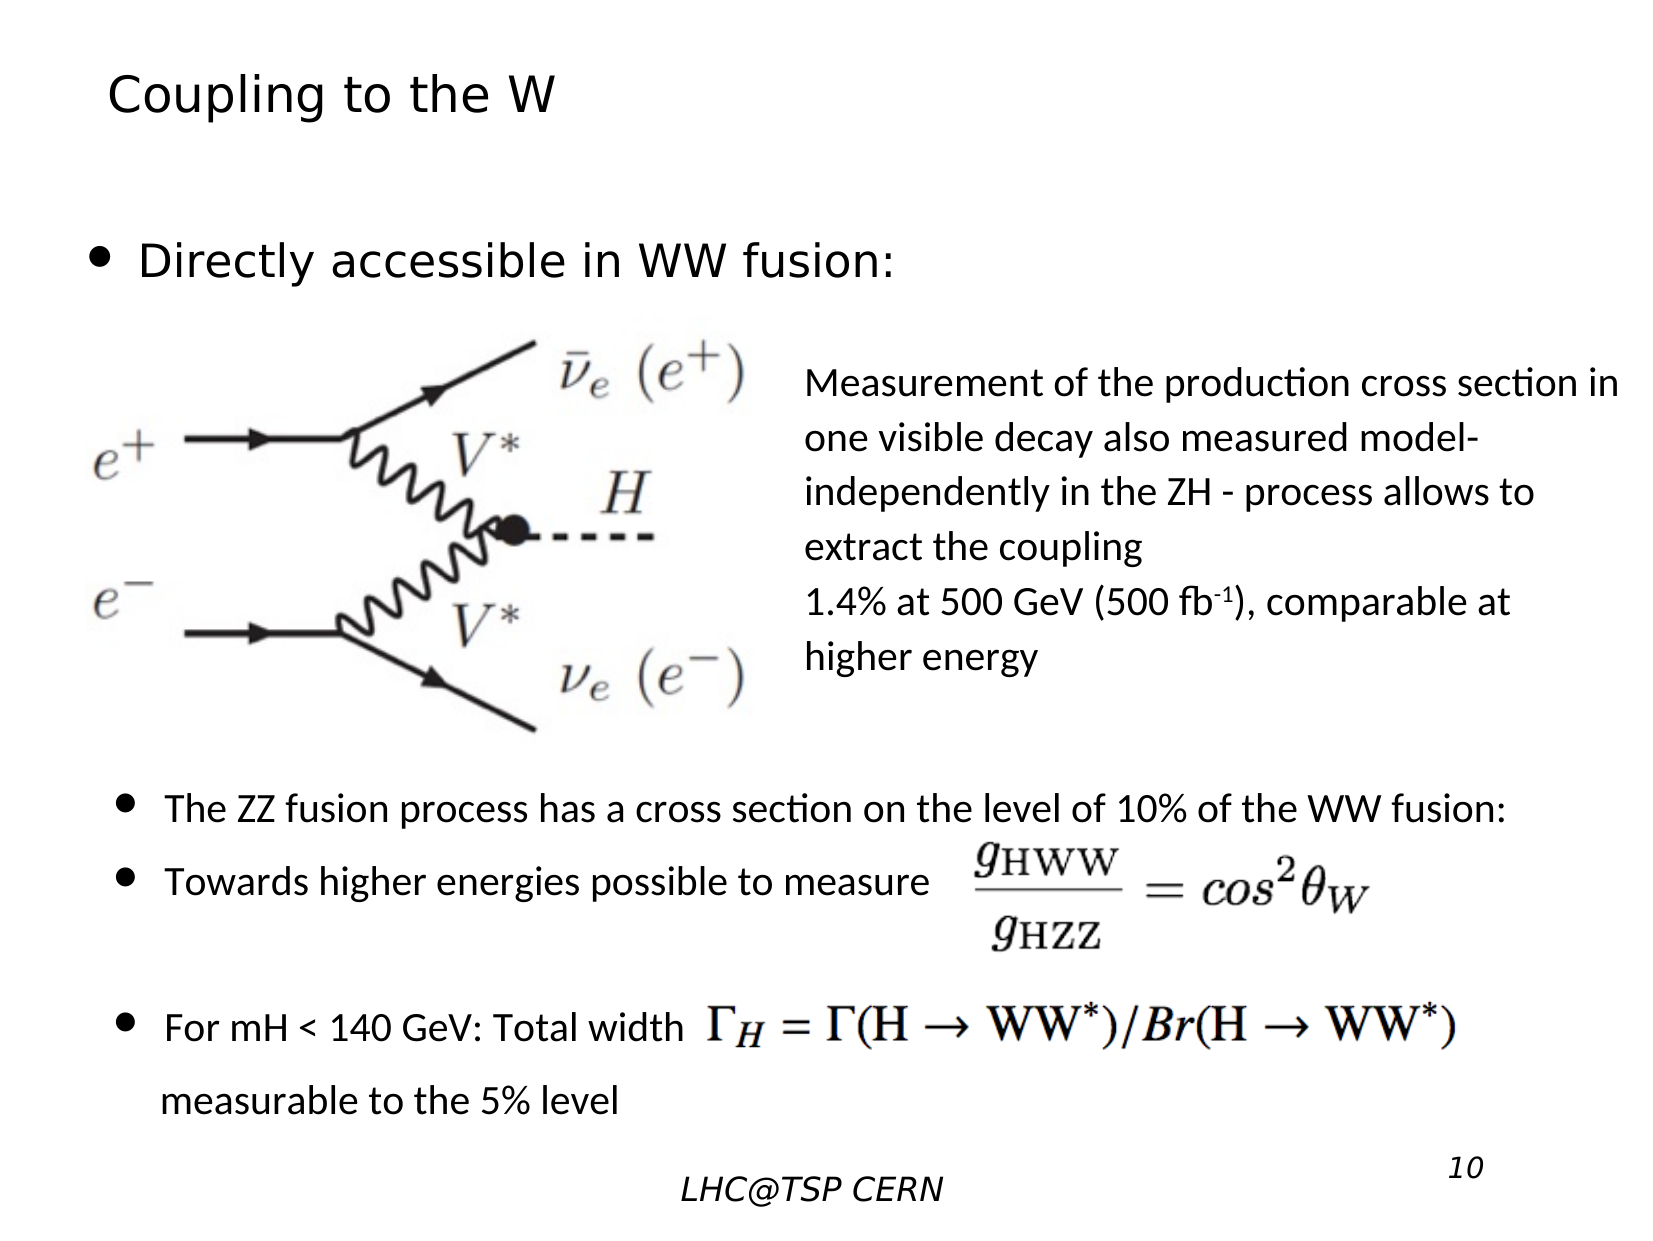

Coupling to the W
# Directly accessible in WW fusion:
Measurement of the production cross section in one visible decay also measured model-independently in the ZH - process allows to extract the coupling
1.4% at 500 GeV (500 fb-1), comparable at higher energy
The ZZ fusion process has a cross section on the level of 10% of the WW fusion:
Towards higher energies possible to measure
For mH < 140 GeV: Total width
 measurable to the 5% level
LHC@TSP CERN